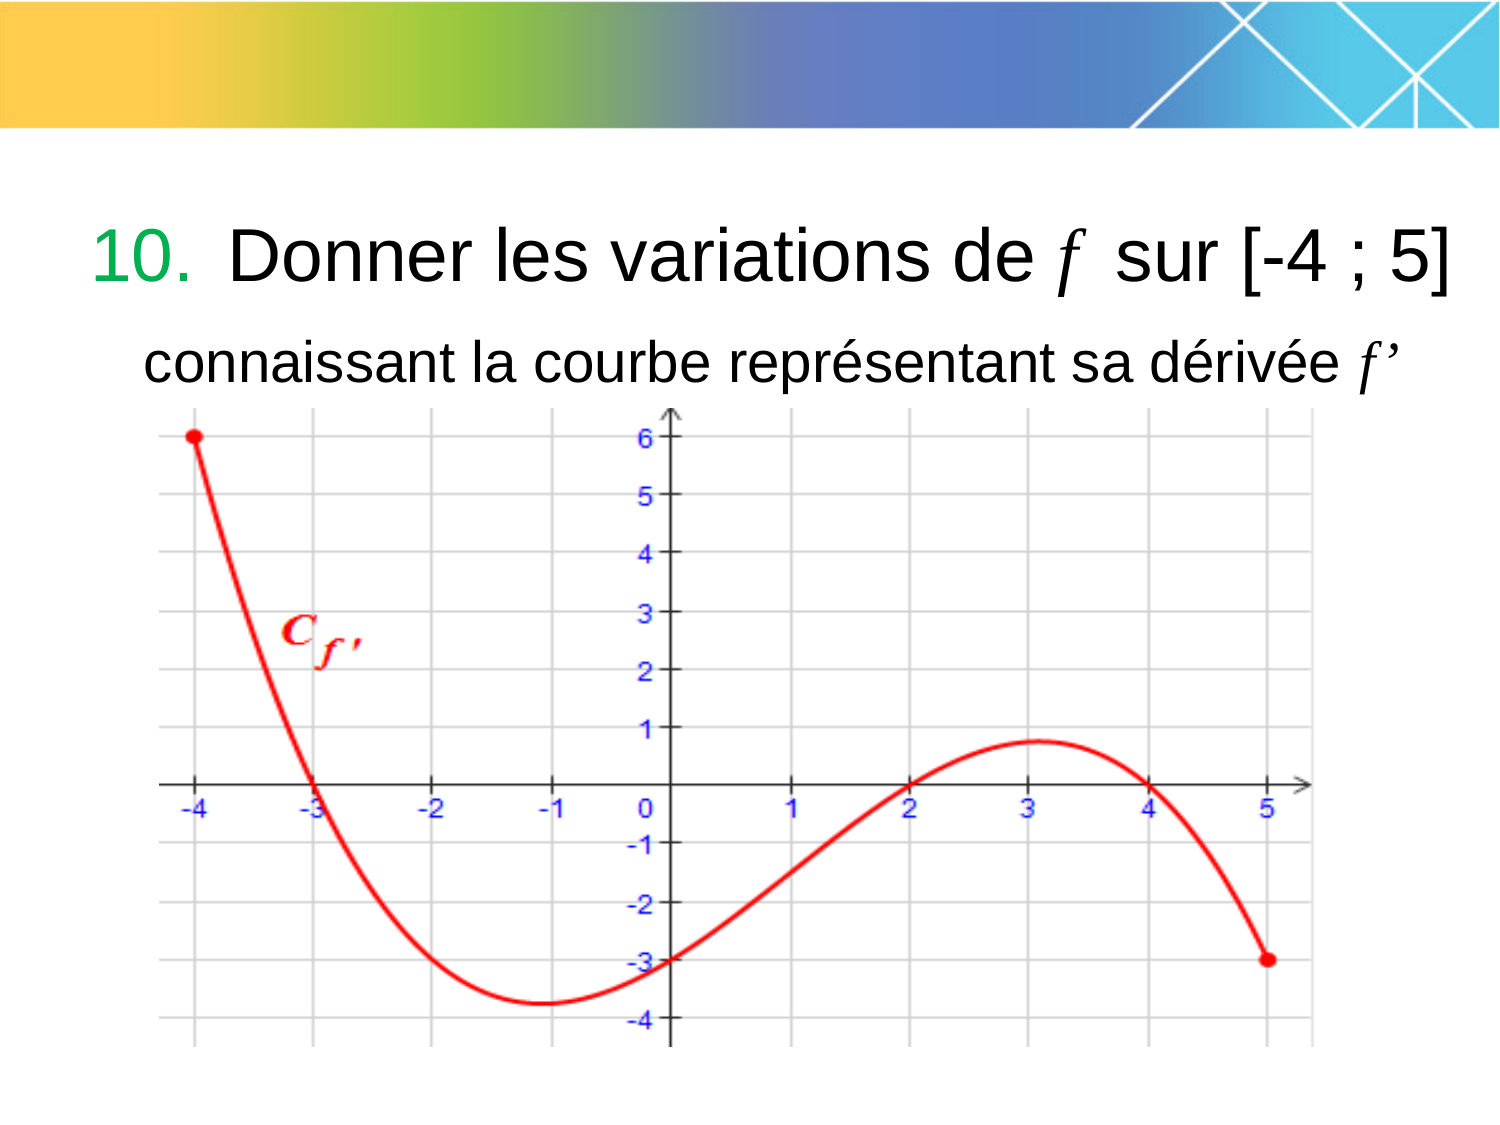

Donner les variations de f sur [-4 ; 5]
connaissant la courbe représentant sa dérivée f’